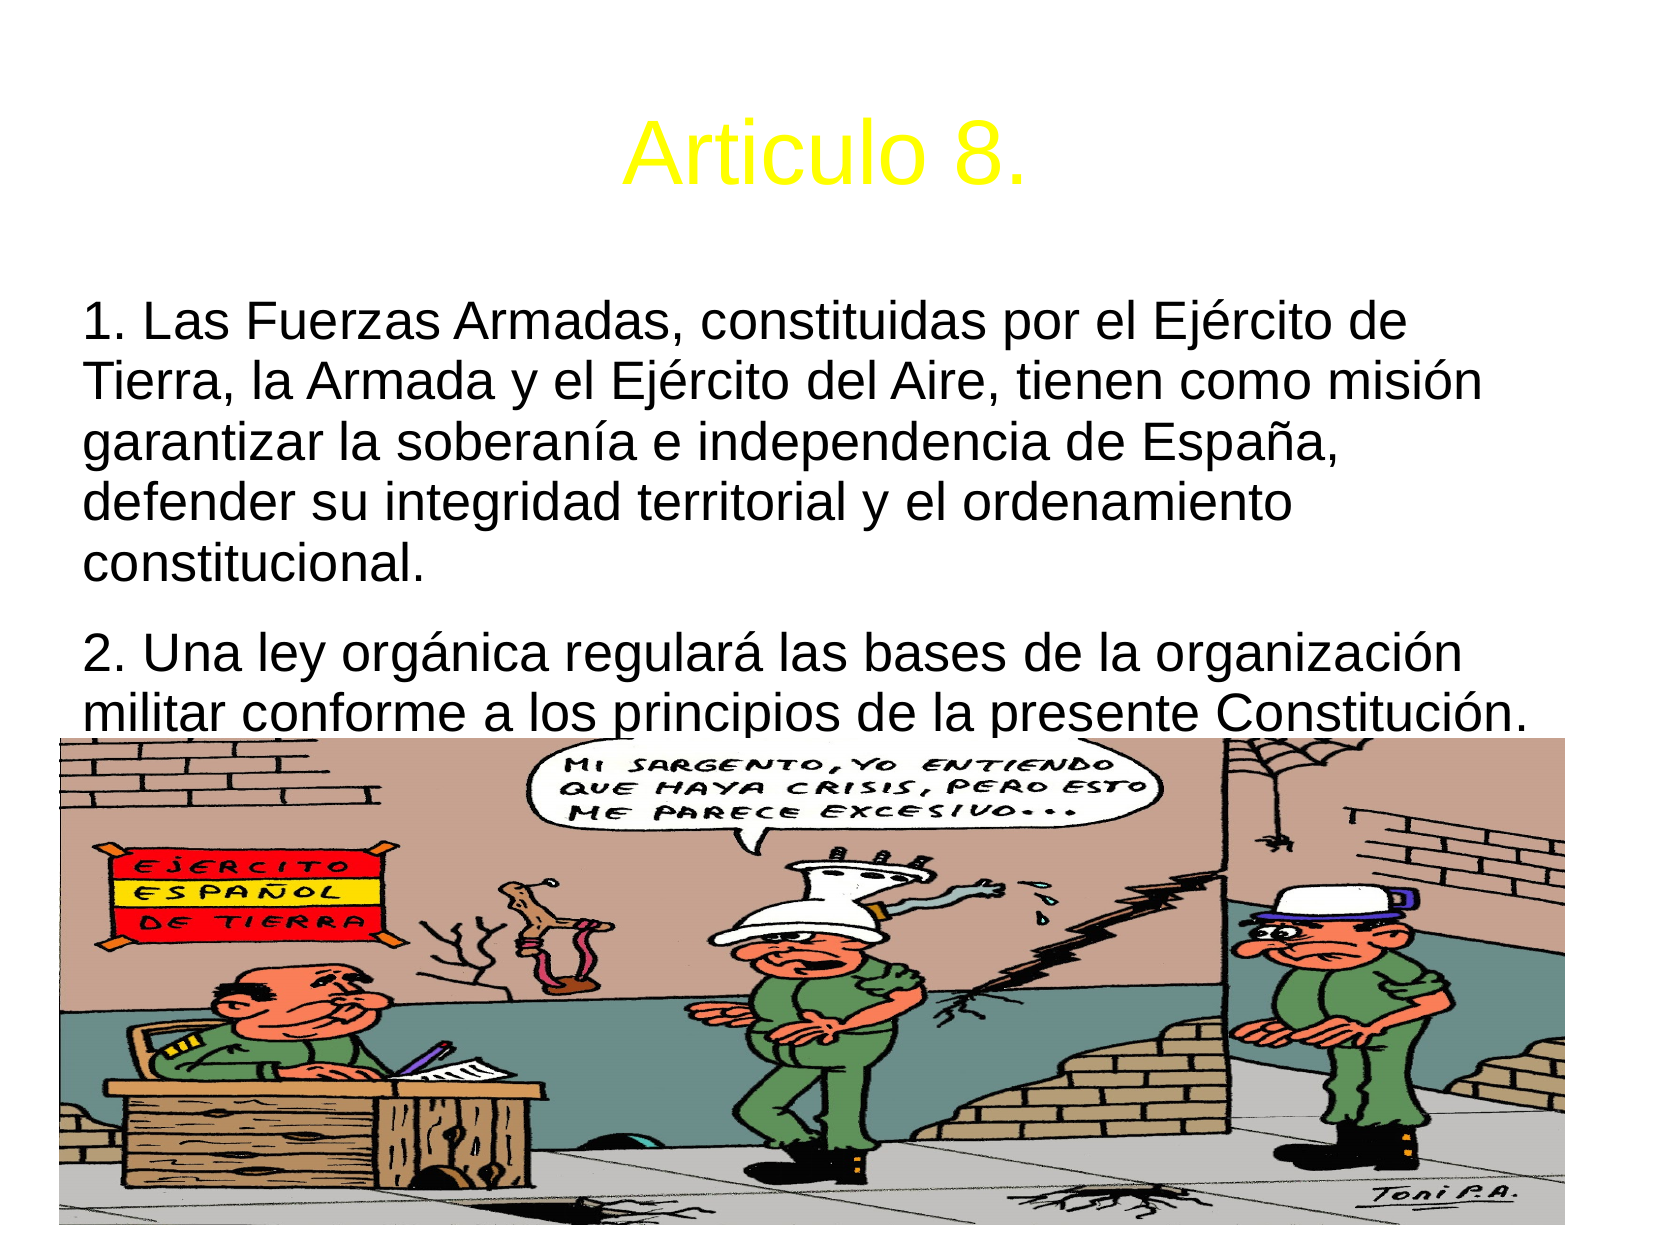

# Articulo 8.
1. Las Fuerzas Armadas, constituidas por el Ejército de Tierra, la Armada y el Ejército del Aire, tienen como misión garantizar la soberanía e independencia de España, defender su integridad territorial y el ordenamiento constitucional.
2. Una ley orgánica regulará las bases de la organización militar conforme a los principios de la presente Constitución.